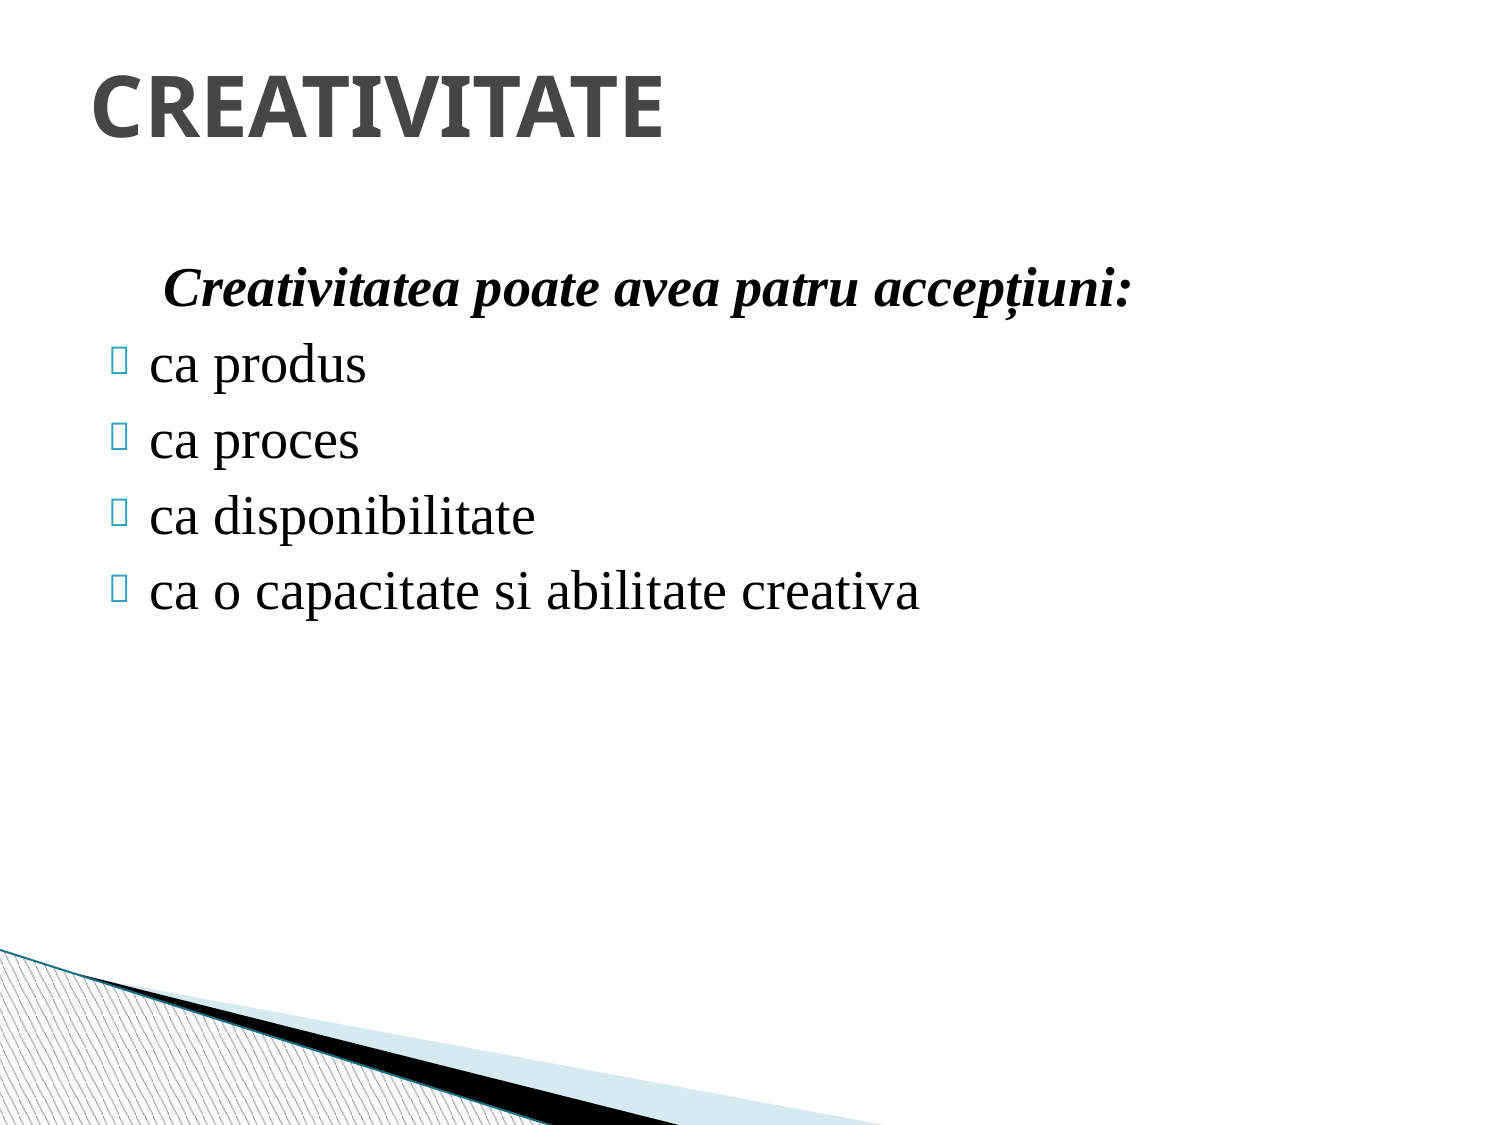

CREATIVITATE
# Creativitatea poate avea patru accepțiuni:
ca produs
ca proces
ca disponibilitate
ca o capacitate si abilitate creativa